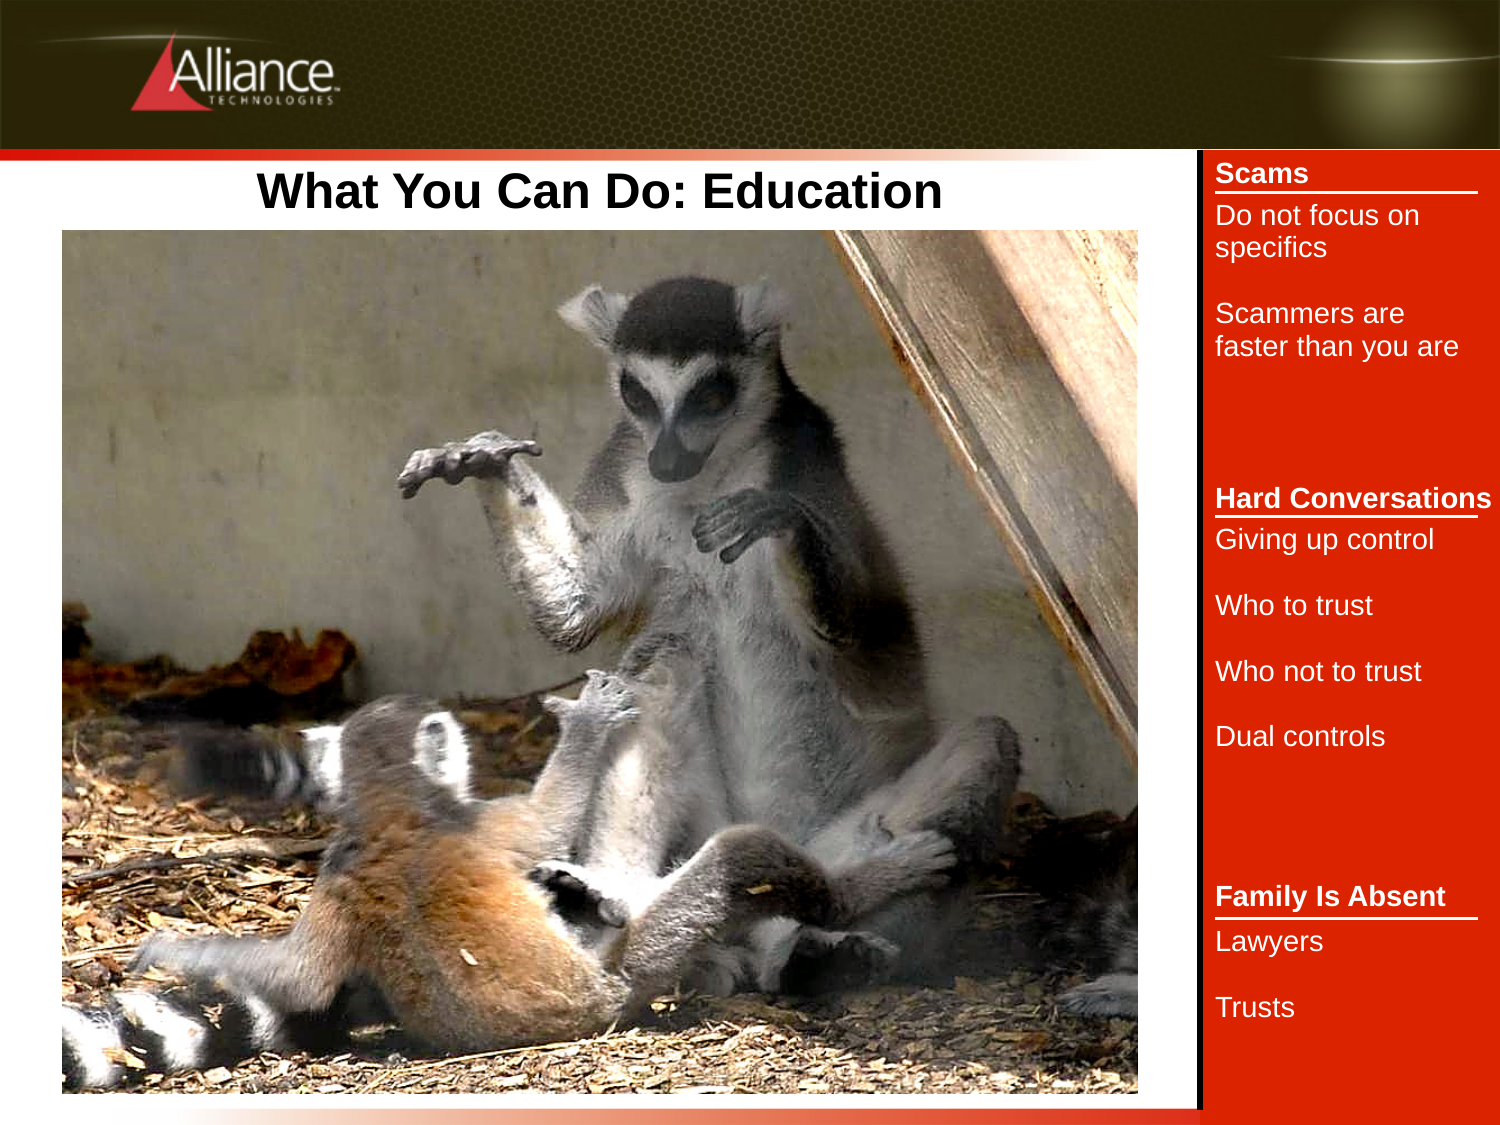

Scams
What You Can Do: Education
Do not focus on specifics
Scammers are faster than you are
Hard Conversations
Giving up control
Who to trust
Who not to trust
Dual controls
Family Is Absent
Lawyers
Trusts